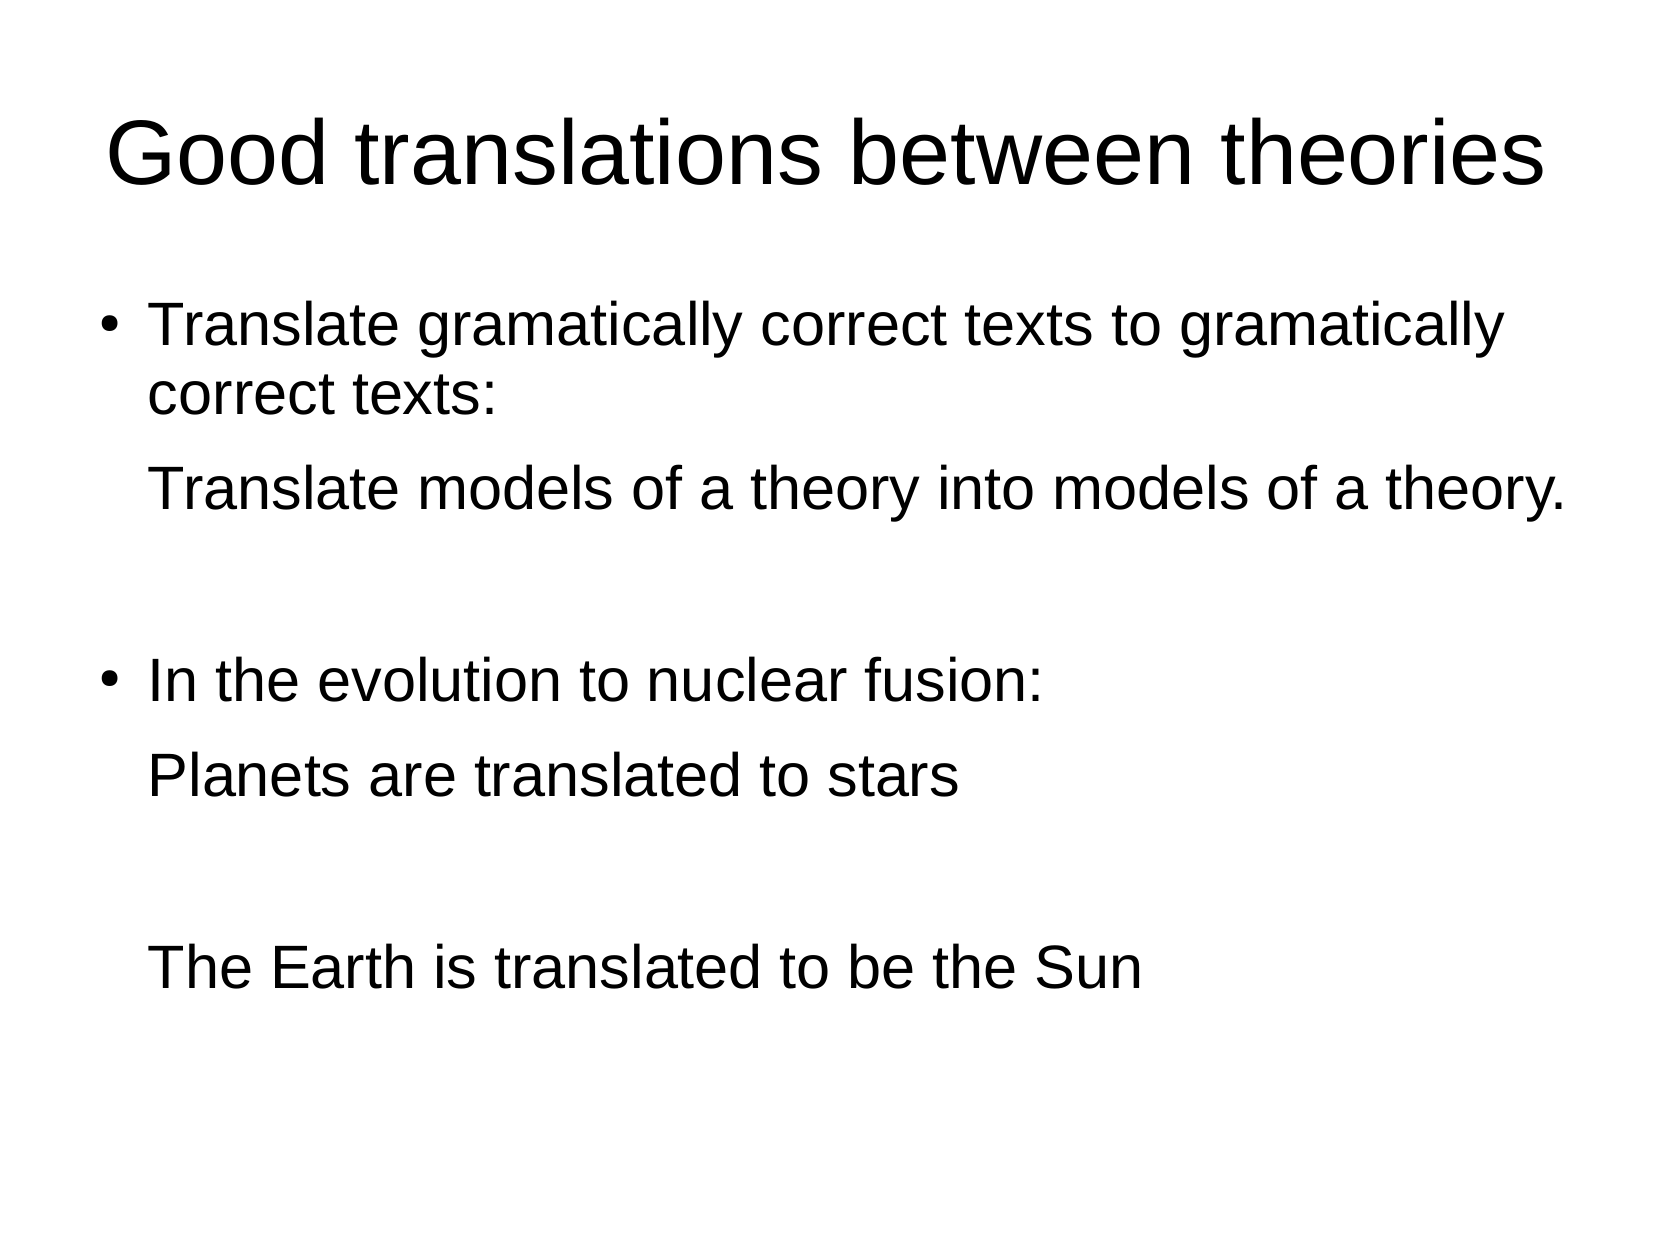

# Good translations between theories
Translate gramatically correct texts to gramatically correct texts:
Translate models of a theory into models of a theory.
In the evolution to nuclear fusion:
Planets are translated to stars
The Earth is translated to be the Sun